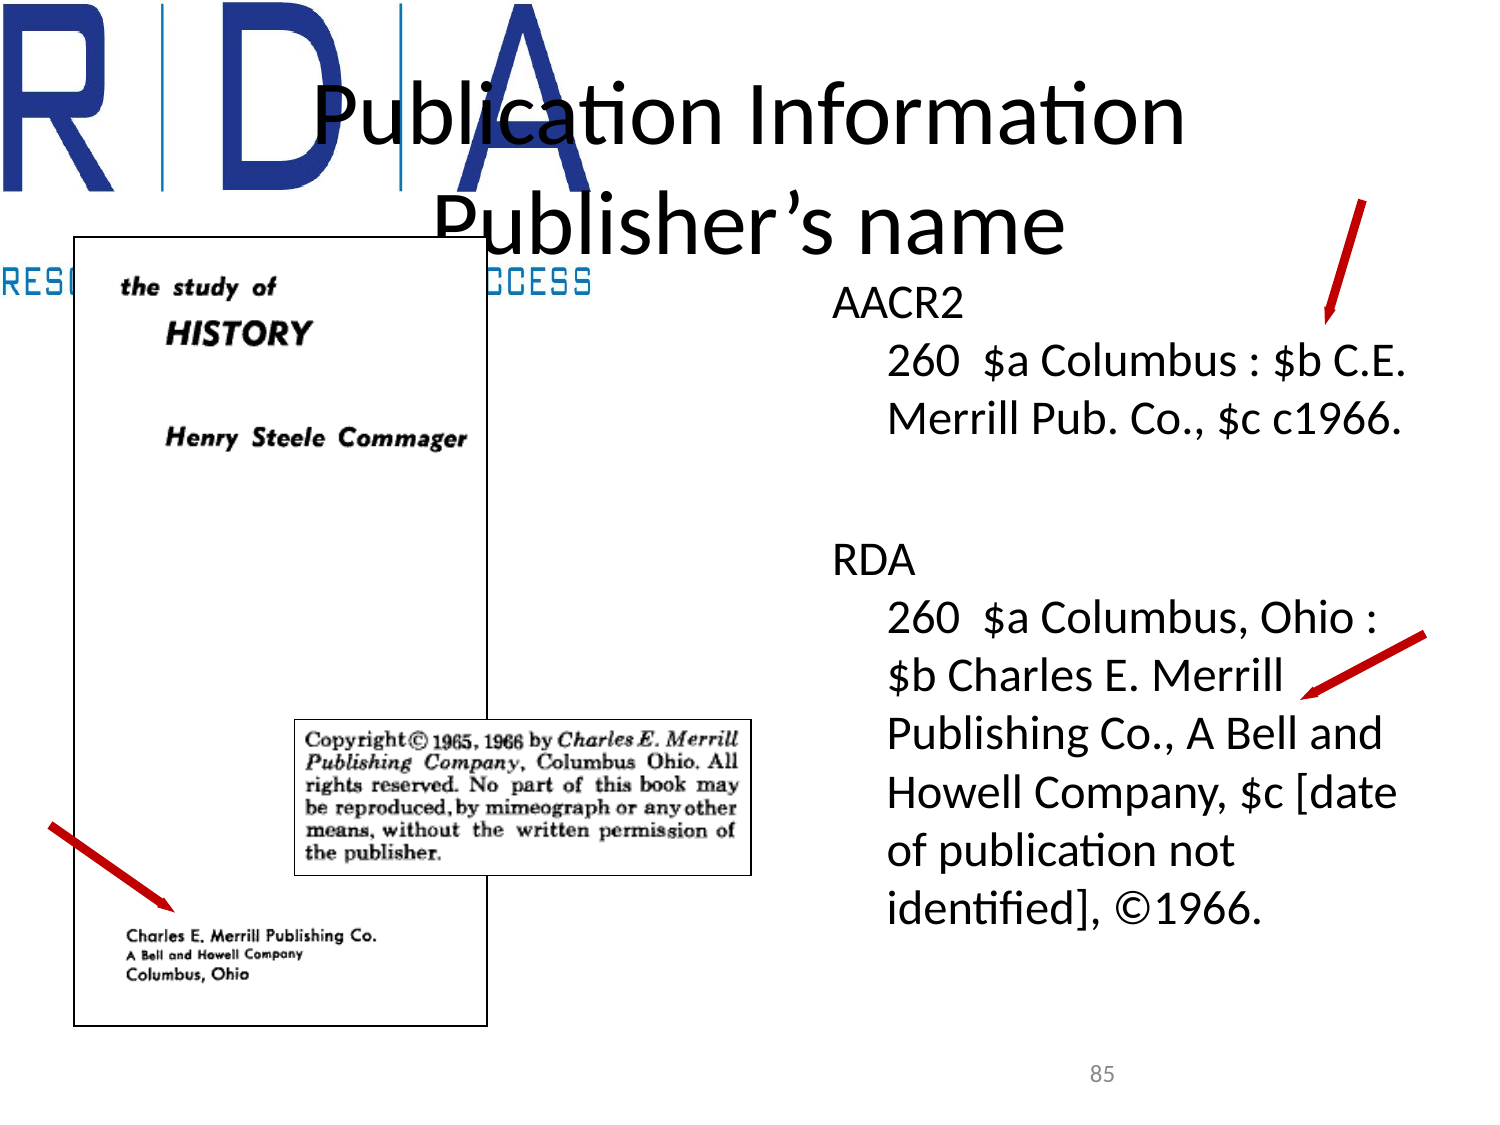

# Publication Information Publisher’s name
AACR2
260 $a Columbus : $b C.E. Merrill Pub. Co., $c c1966.
RDA
260 $a Columbus, Ohio : $b Charles E. Merrill Publishing Co., A Bell and Howell Company, $c [date of publication not identified], ©1966.
85